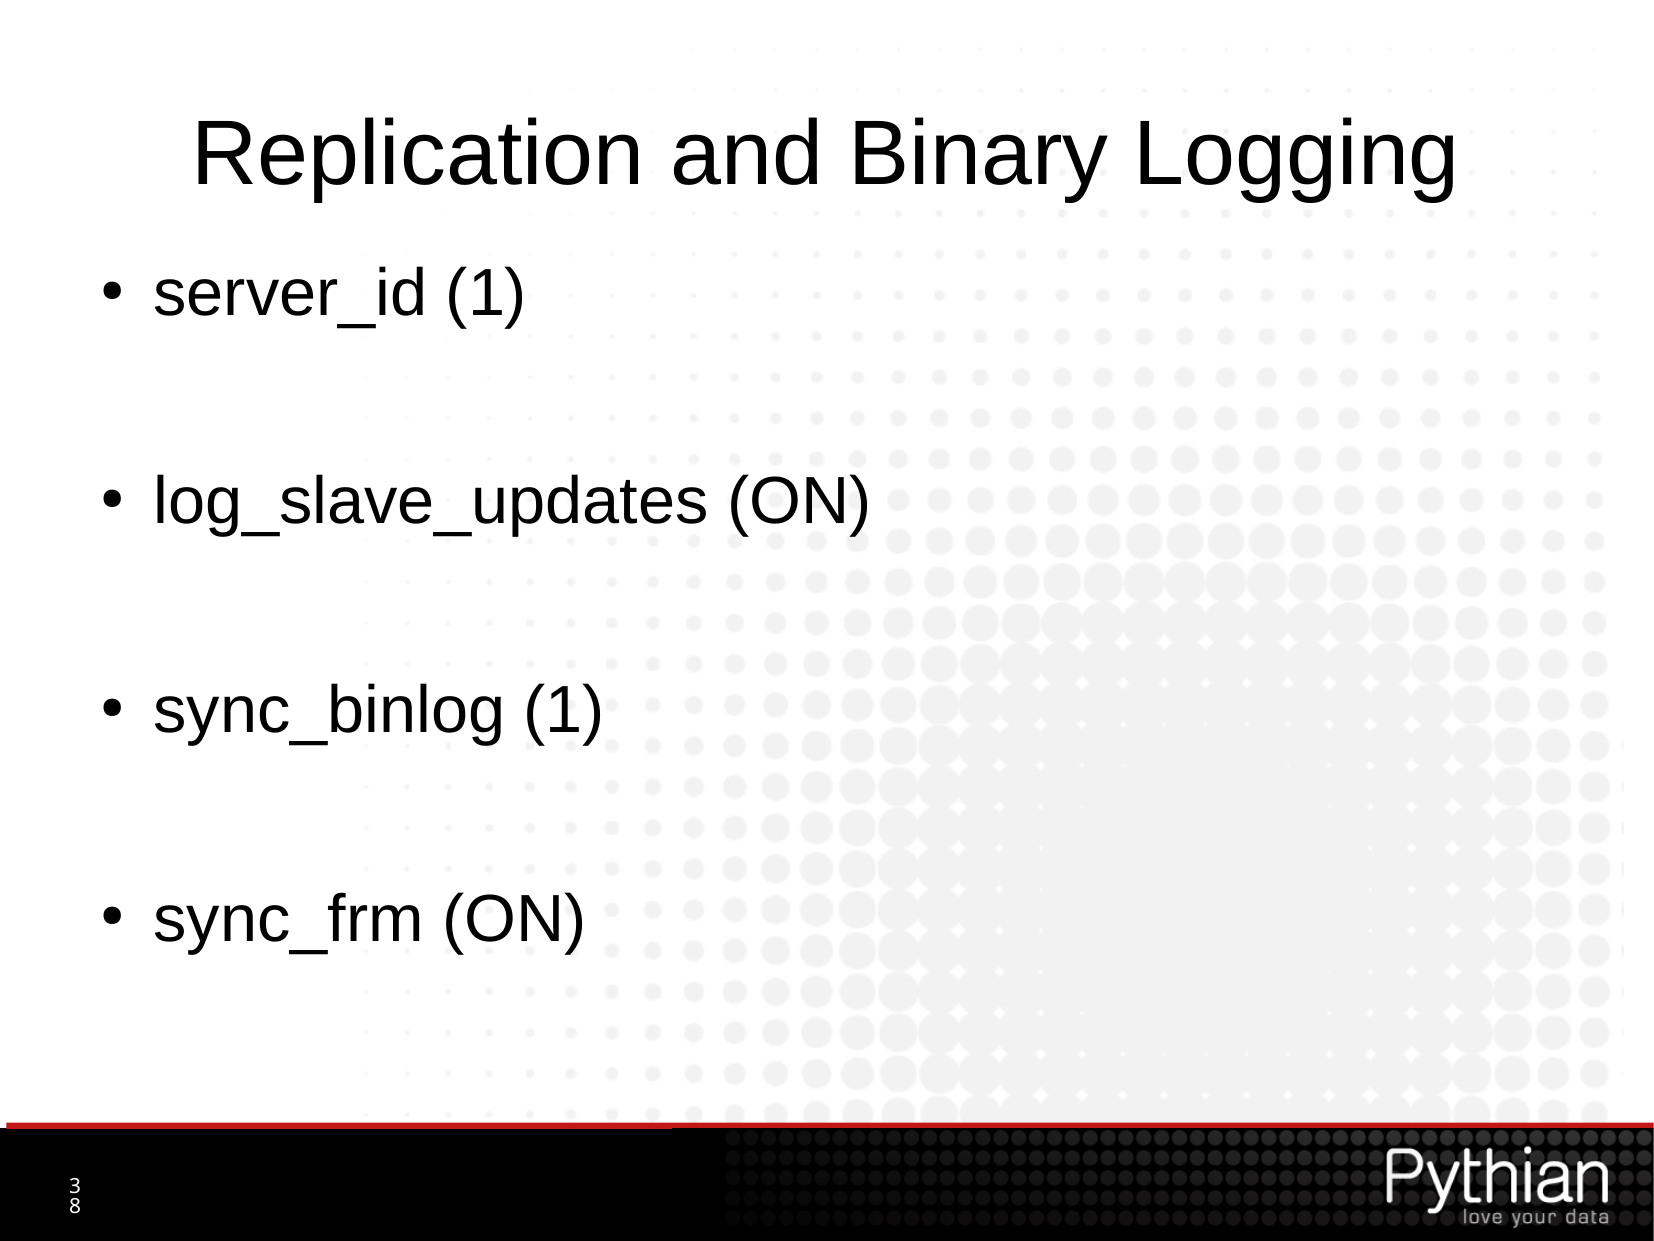

# Replication and Binary Logging
server_id (1)
log_slave_updates (ON)
sync_binlog (1)
sync_frm (ON)